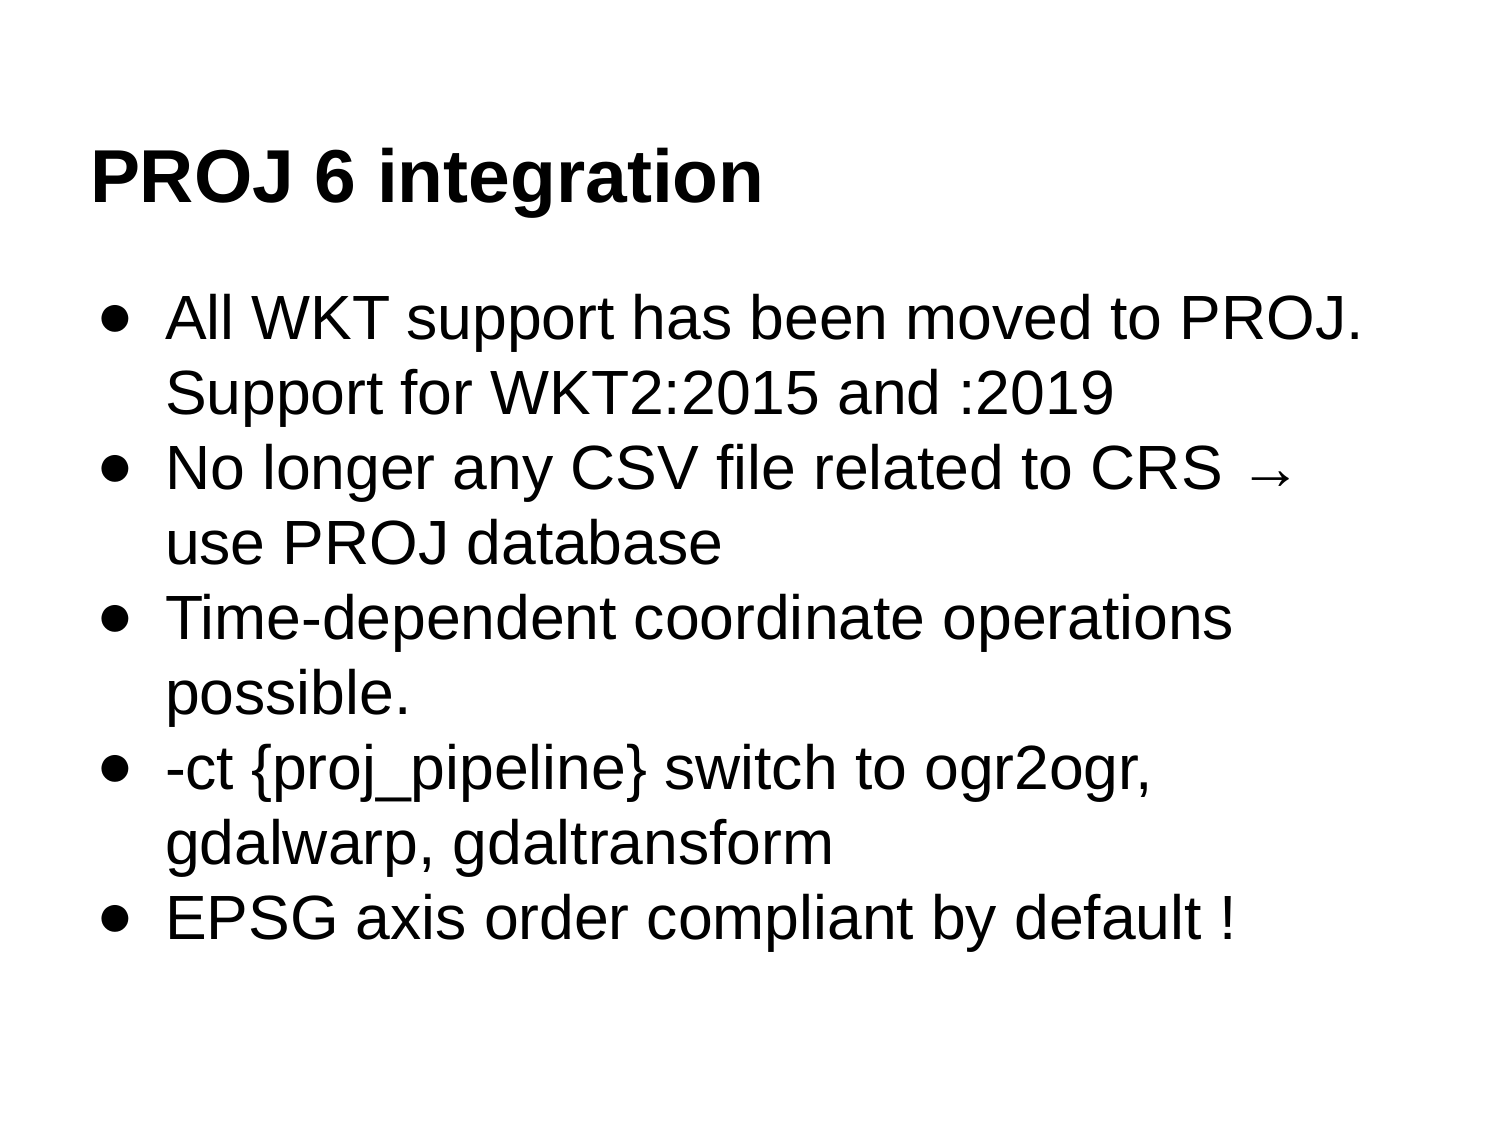

# PROJ 6 integration
All WKT support has been moved to PROJ. Support for WKT2:2015 and :2019
No longer any CSV file related to CRS → use PROJ database
Time-dependent coordinate operations possible.
-ct {proj_pipeline} switch to ogr2ogr, gdalwarp, gdaltransform
EPSG axis order compliant by default !